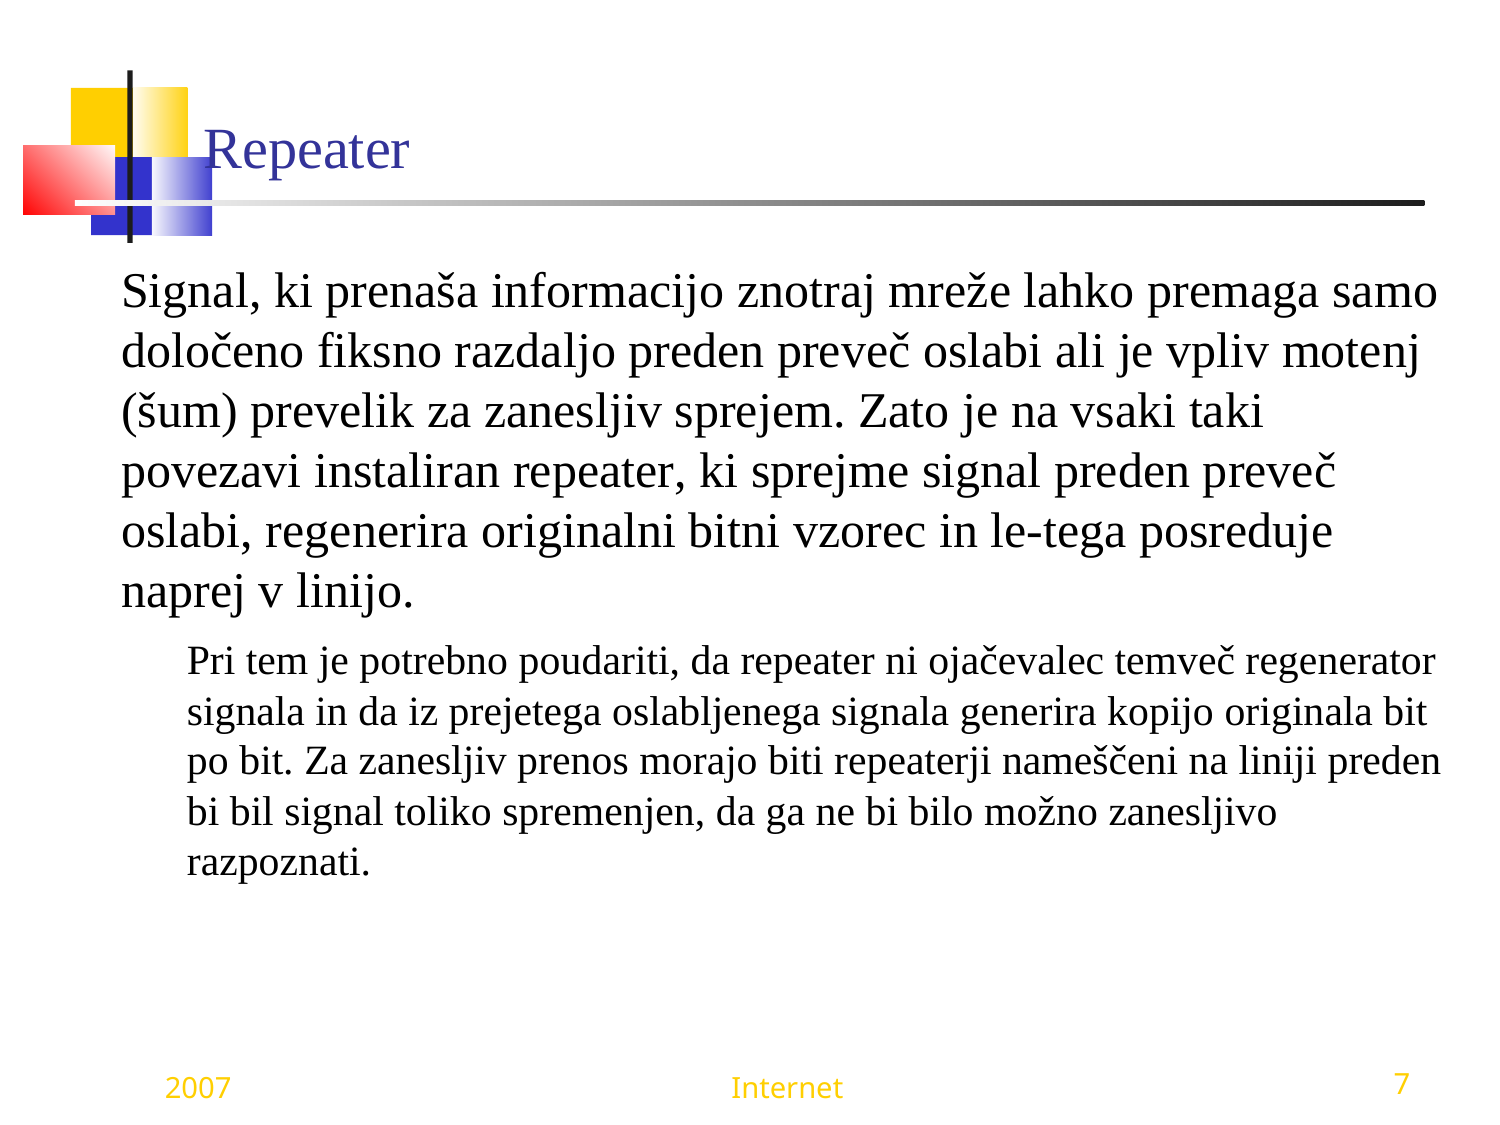

# Repeater
	Signal, ki prenaša informacijo znotraj mreže lahko premaga samo določeno fiksno razdaljo preden preveč oslabi ali je vpliv motenj (šum) prevelik za zanesljiv sprejem. Zato je na vsaki taki povezavi instaliran repeater, ki sprejme signal preden preveč oslabi, regenerira originalni bitni vzorec in le-tega posreduje naprej v linijo.
	Pri tem je potrebno poudariti, da repeater ni ojačevalec temveč regenerator signala in da iz prejetega oslabljenega signala generira kopijo originala bit po bit. Za zanesljiv prenos morajo biti repeaterji nameščeni na liniji preden bi bil signal toliko spremenjen, da ga ne bi bilo možno zanesljivo razpoznati.
2007
Internet